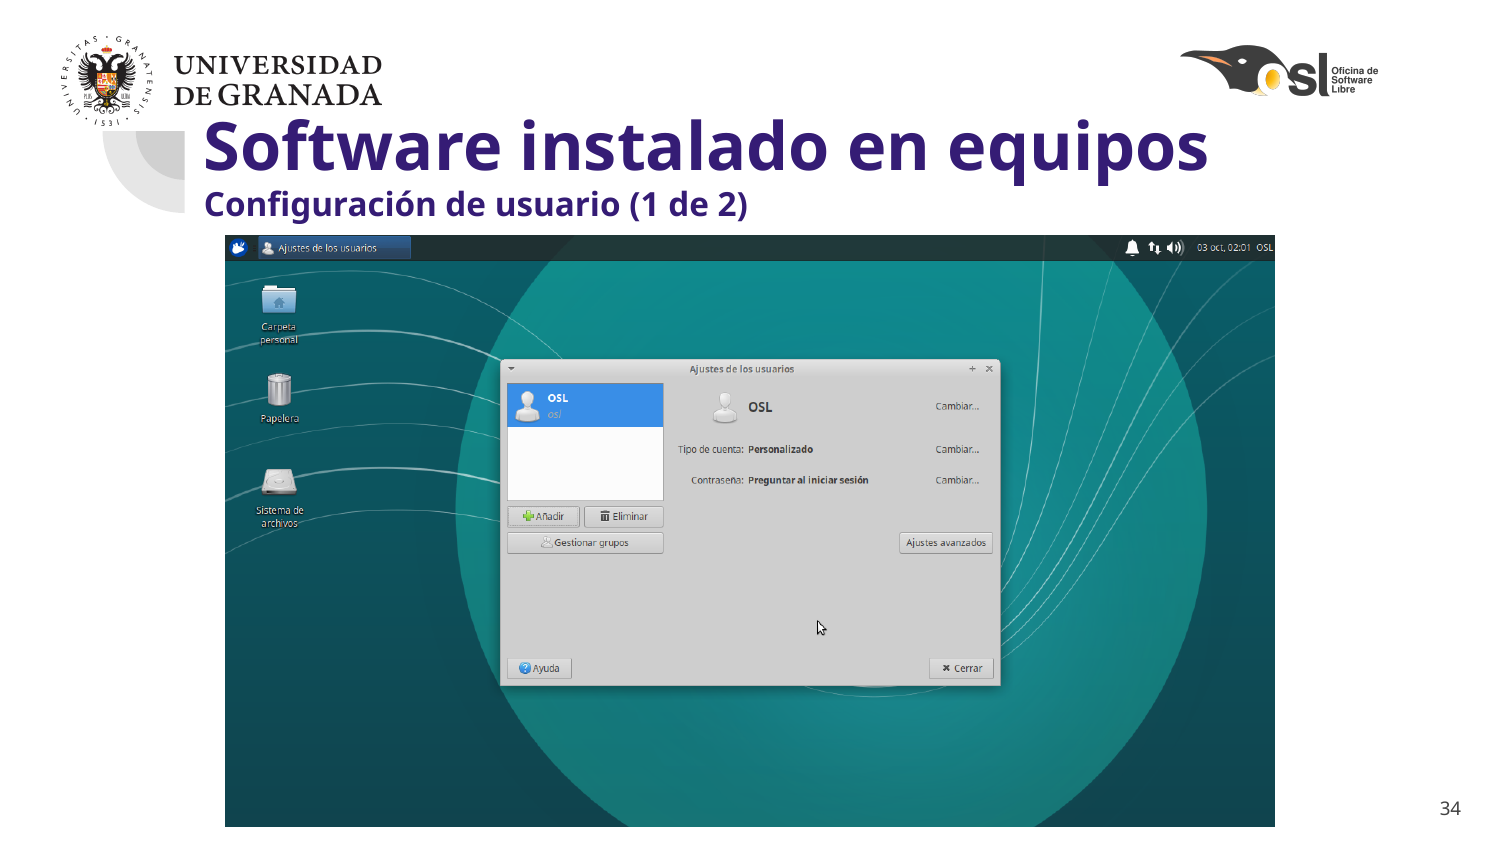

# Software instalado en equipos Configuración de usuario (1 de 2)